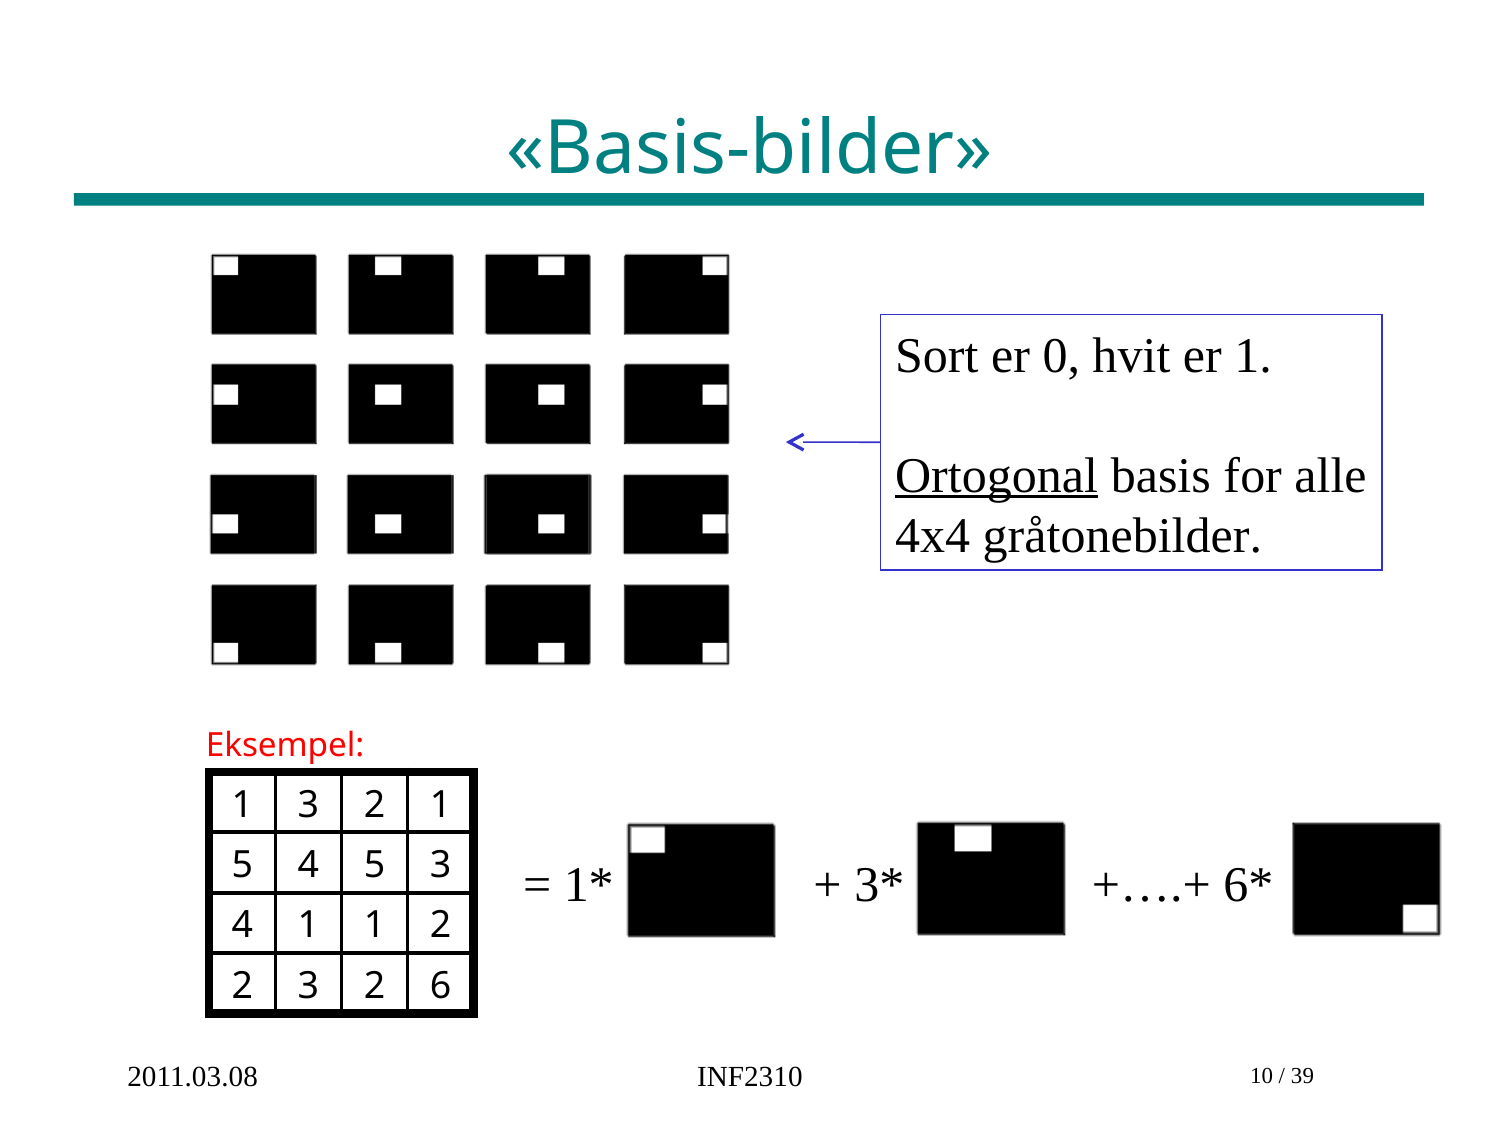

# «Basis-bilder»
Sort er 0, hvit er 1.
Ortogonal basis for alle
4x4 gråtonebilder.
Eksempel:
| 1 | 3 | 2 | 1 |
| --- | --- | --- | --- |
| 5 | 4 | 5 | 3 |
| 4 | 1 | 1 | 2 |
| 2 | 3 | 2 | 6 |
= 1* + 3* +….+ 6*
2011.03.08XXX
INF2310